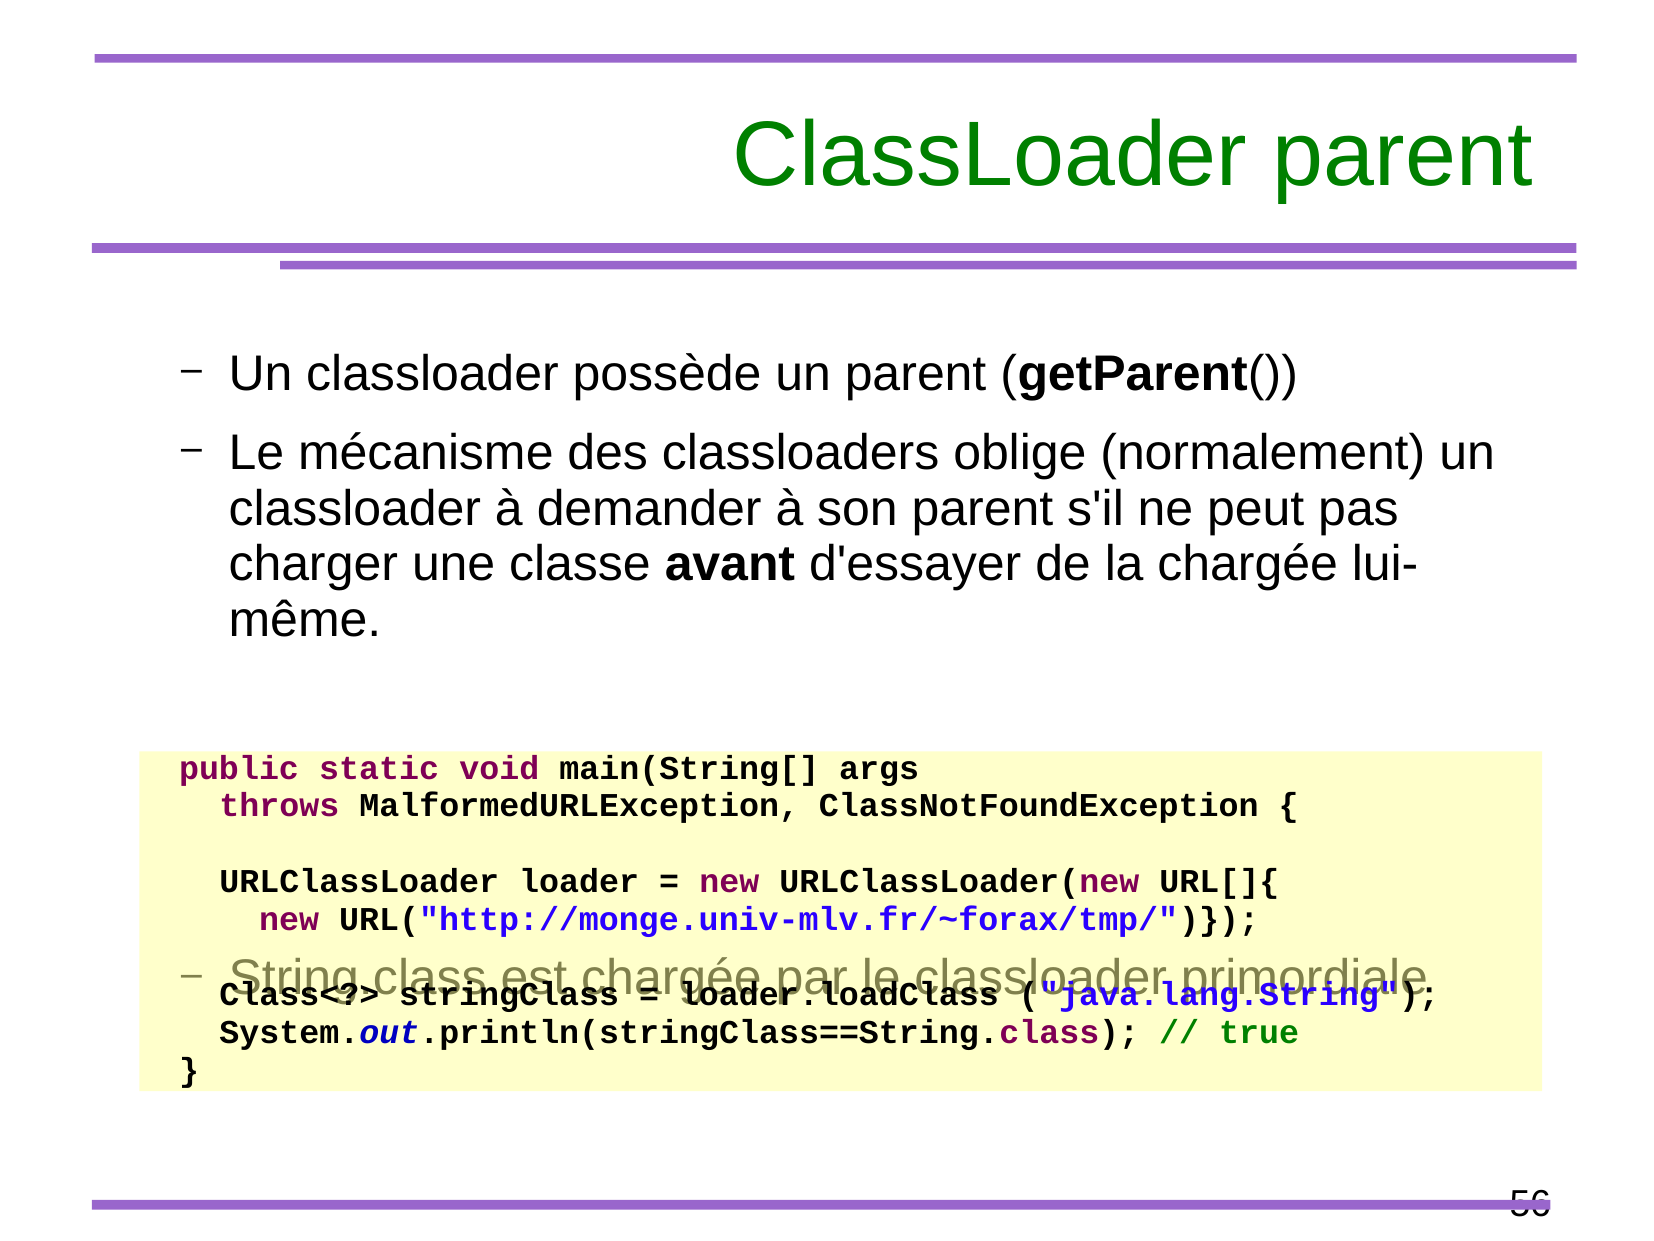

# ClassLoader parent
Un classloader possède un parent (getParent())
Le mécanisme des classloaders oblige (normalement) un classloader à demander à son parent s'il ne peut pas charger une classe avant d'essayer de la chargée lui-même.
String.class est chargée par le classloader primordiale
 public static void main(String[] args
 throws MalformedURLException, ClassNotFoundException {
 URLClassLoader loader = new URLClassLoader(new URL[]{
 new URL("http://monge.univ-mlv.fr/~forax/tmp/")});
 Class<?> stringClass = loader.loadClass ("java.lang.String");
 System.out.println(stringClass==String.class); // true
 }